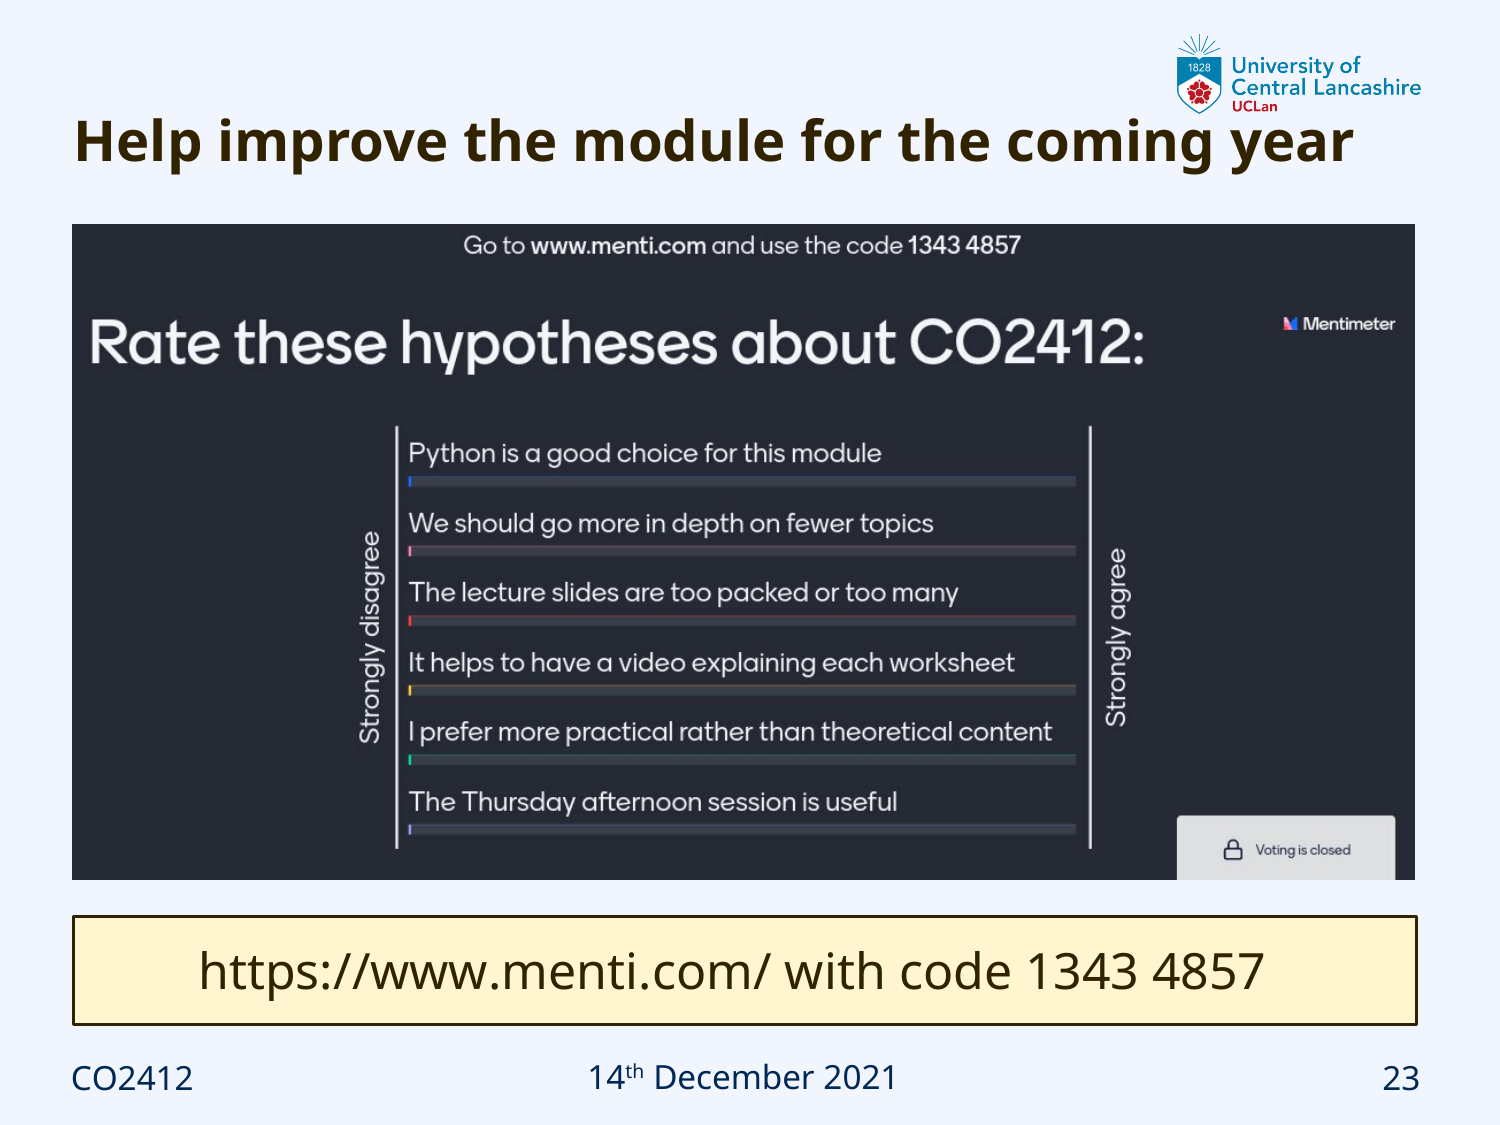

# Help improve the module for the coming year
https://www.menti.com/ with code 1343 4857